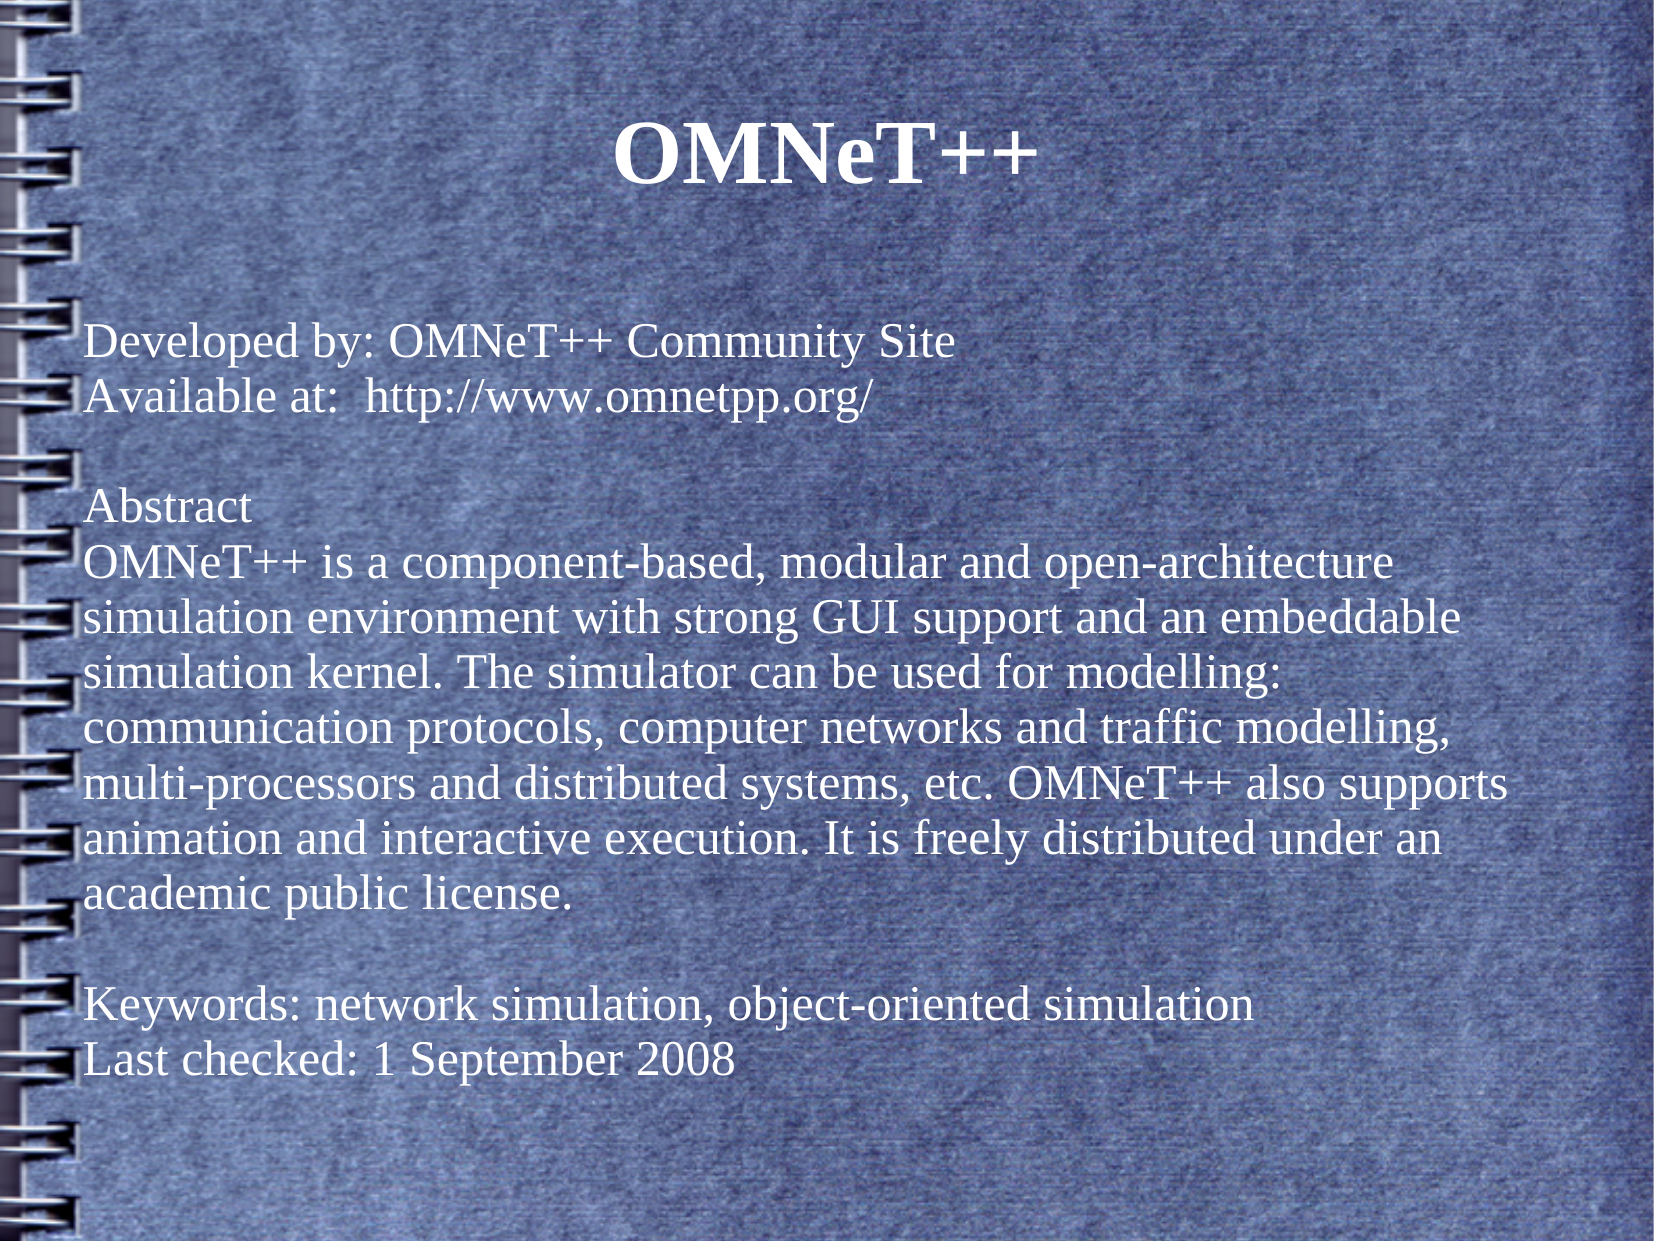

# OMNeT++
Developed by: OMNeT++ Community Site
Available at: http://www.omnetpp.org/
Abstract
OMNeT++ is a component-based, modular and open-architecture simulation environment with strong GUI support and an embeddable simulation kernel. The simulator can be used for modelling: communication protocols, computer networks and traffic modelling, multi-processors and distributed systems, etc. OMNeT++ also supports animation and interactive execution. It is freely distributed under an academic public license.
Keywords: network simulation, object-oriented simulation
Last checked: 1 September 2008